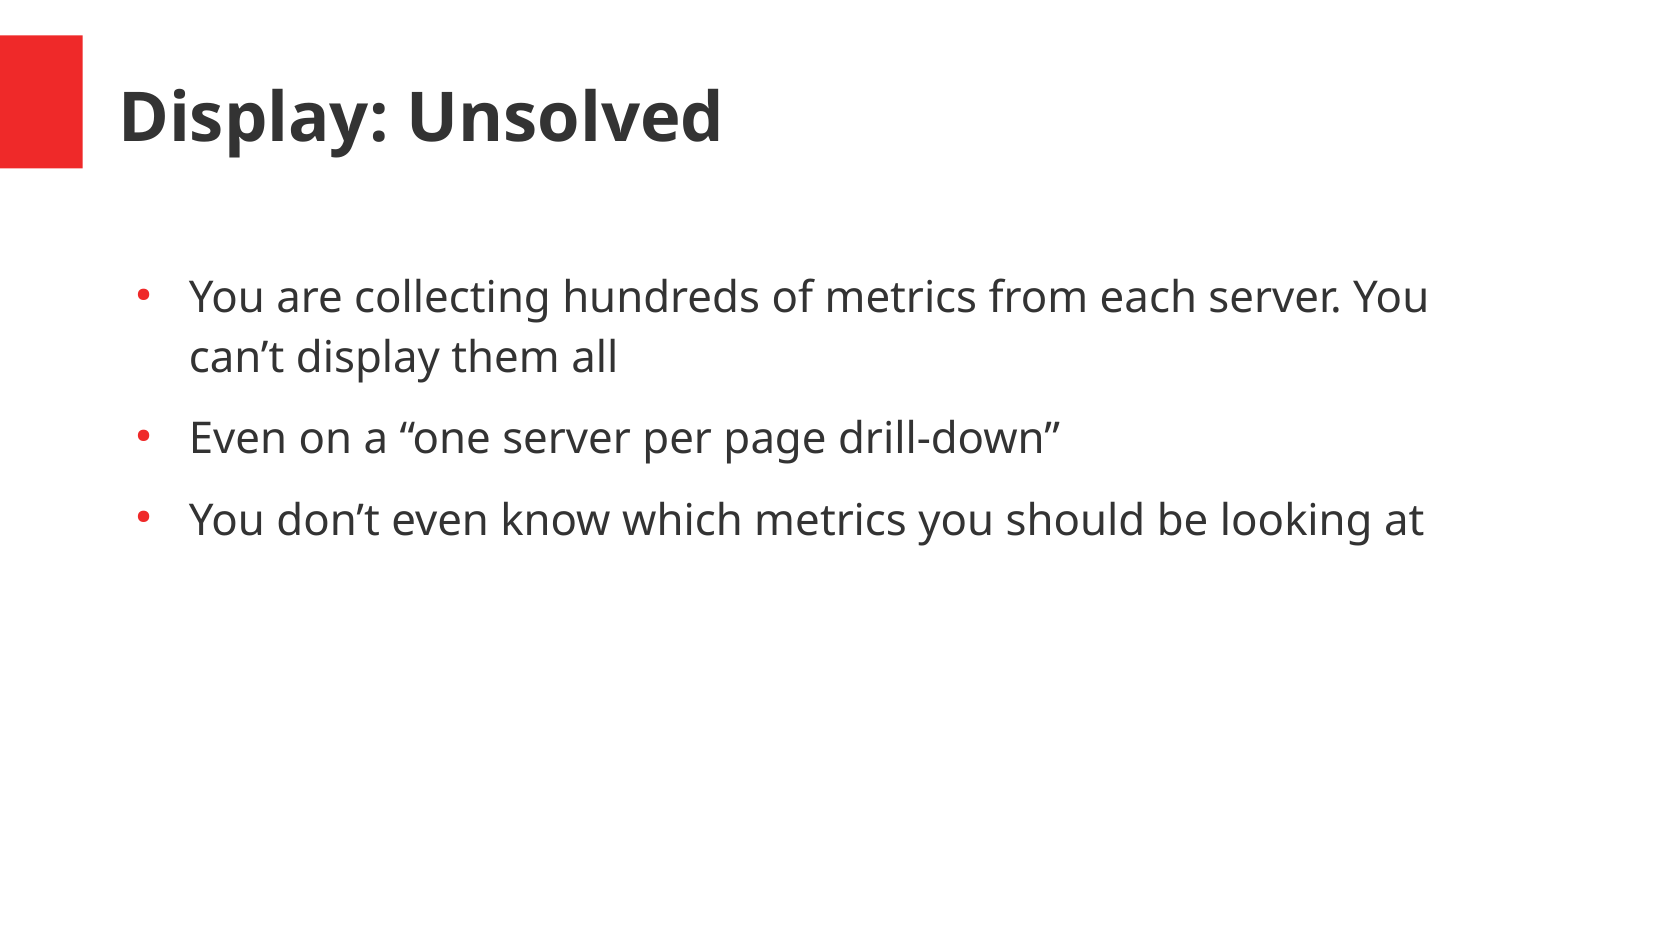

# Display: Unsolved
You are collecting hundreds of metrics from each server. You can’t display them all
Even on a “one server per page drill-down”
You don’t even know which metrics you should be looking at